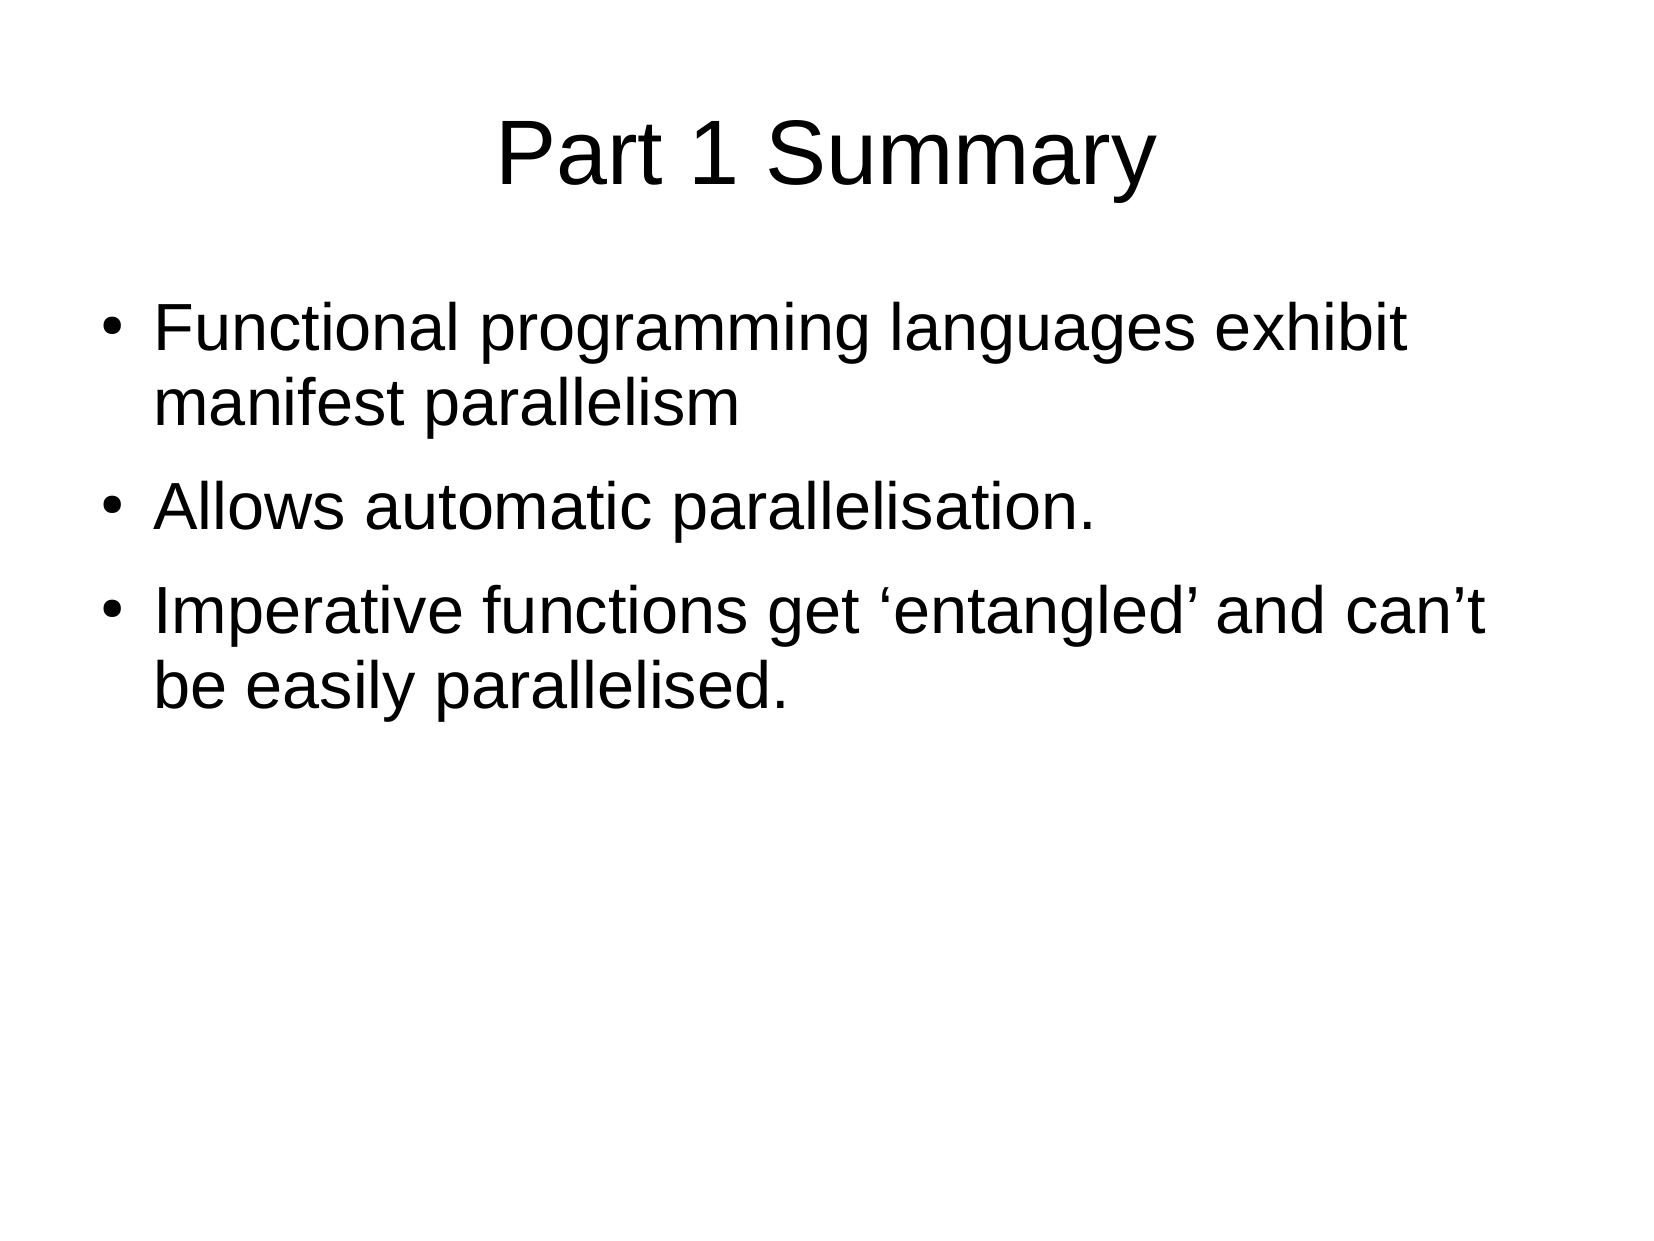

# Part 1 Summary
Functional programming languages exhibit manifest parallelism
Allows automatic parallelisation.
Imperative functions get ‘entangled’ and can’t be easily parallelised.